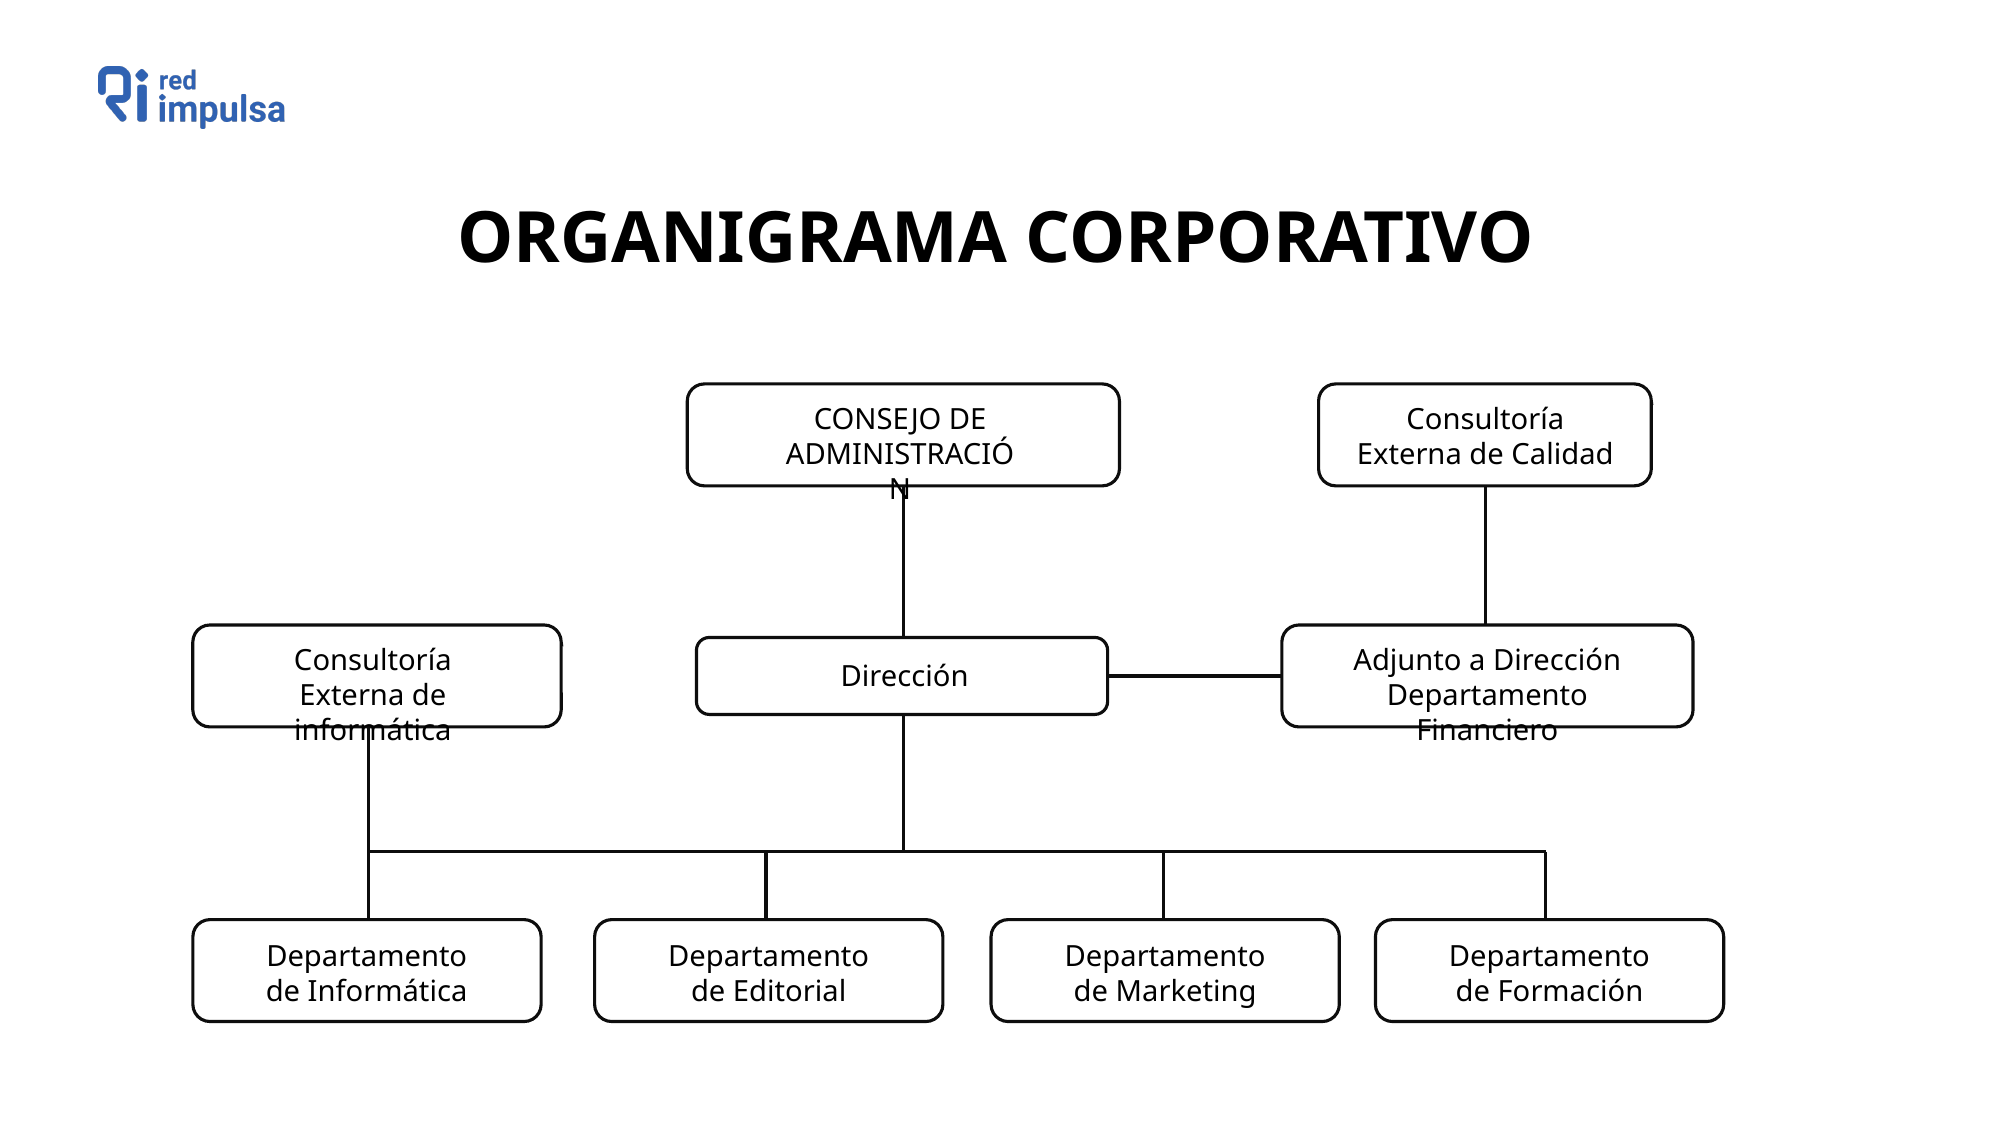

ORGANIGRAMA CORPORATIVO
CONSEJO DE
ADMINISTRACIÓN
Consultoría Externa de Calidad
Consultoría Externa de informática
Adjunto a Dirección Departamento Financiero
Dirección
Departamento de Informática
Departamento
de Editorial
Departamento
de Marketing
Departamento
de Formación